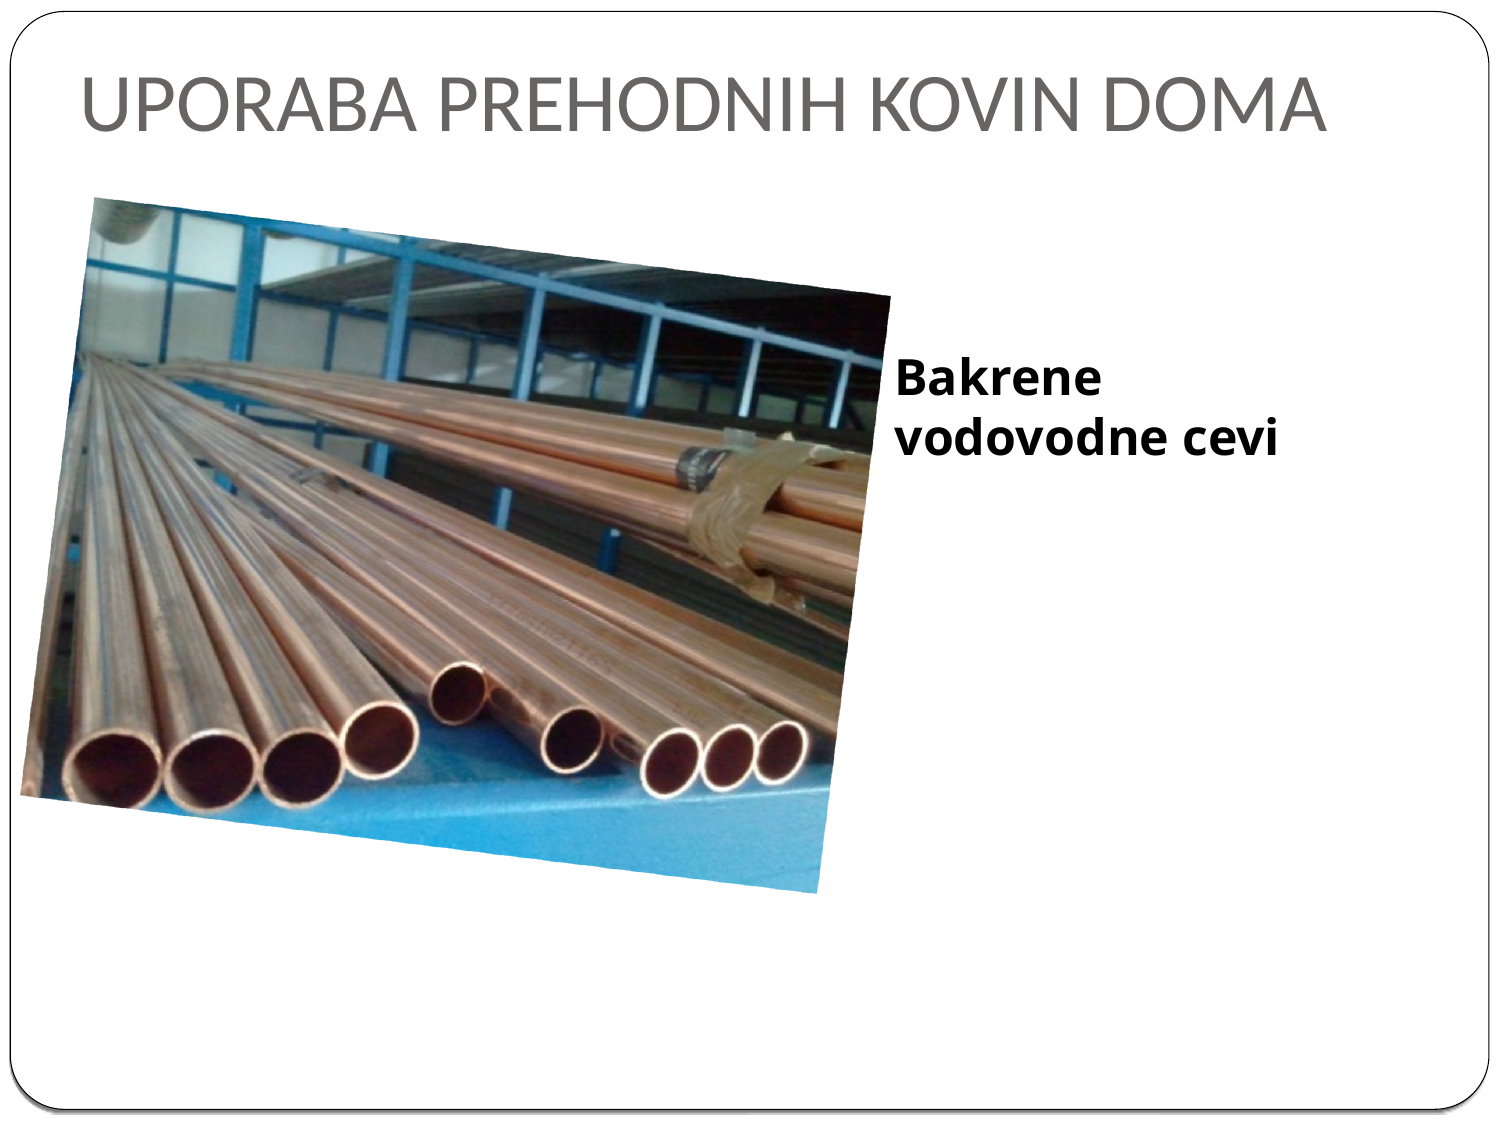

# UPORABA PREHODNIH KOVIN DOMA
Bakrene vodovodne cevi